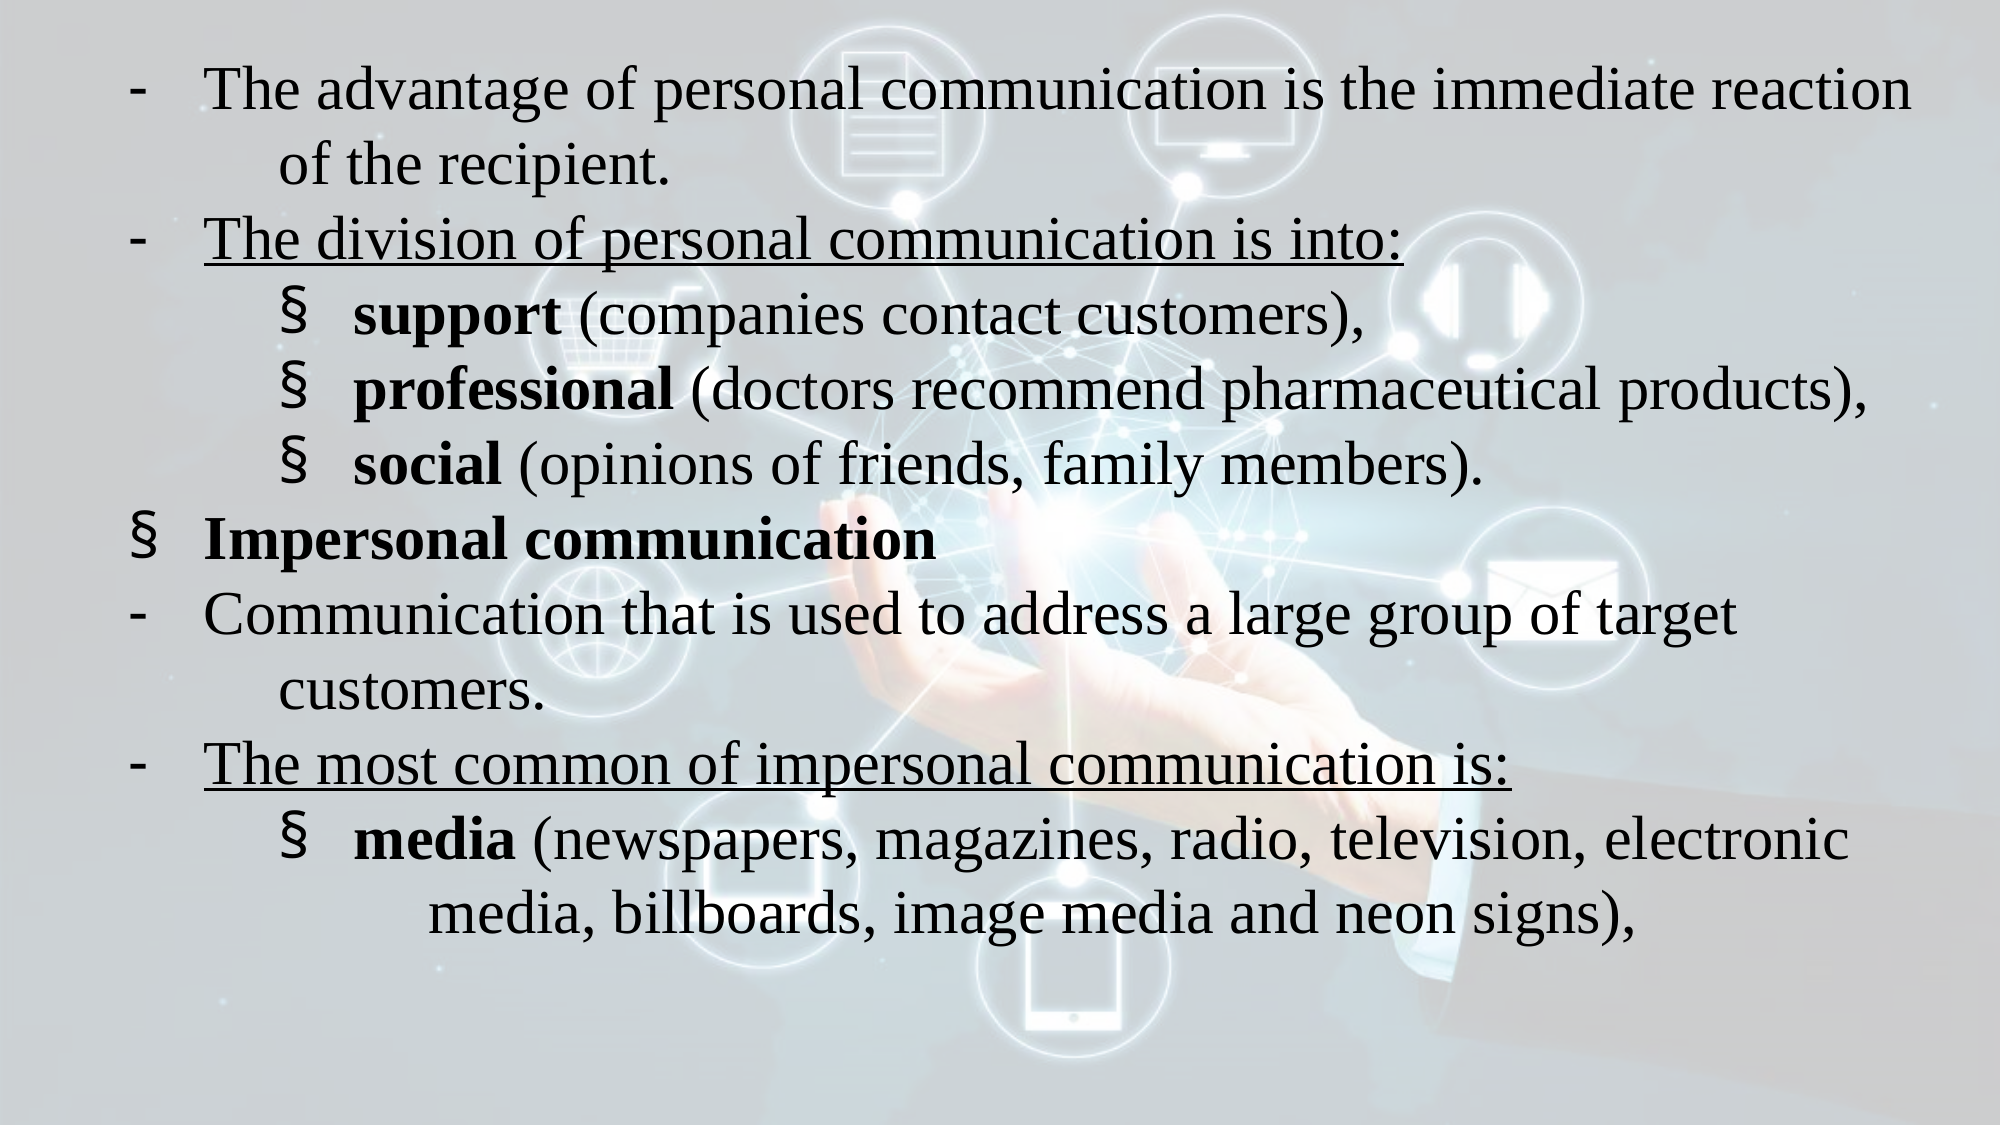

The advantage of personal communication is the immediate reaction of the recipient.
The division of personal communication is into:
support (companies contact customers),
professional (doctors recommend pharmaceutical products),
social (opinions of friends, family members).
Impersonal communication
Communication that is used to address a large group of target customers.
The most common of impersonal communication is:
media (newspapers, magazines, radio, television, electronic media, billboards, image media and neon signs),